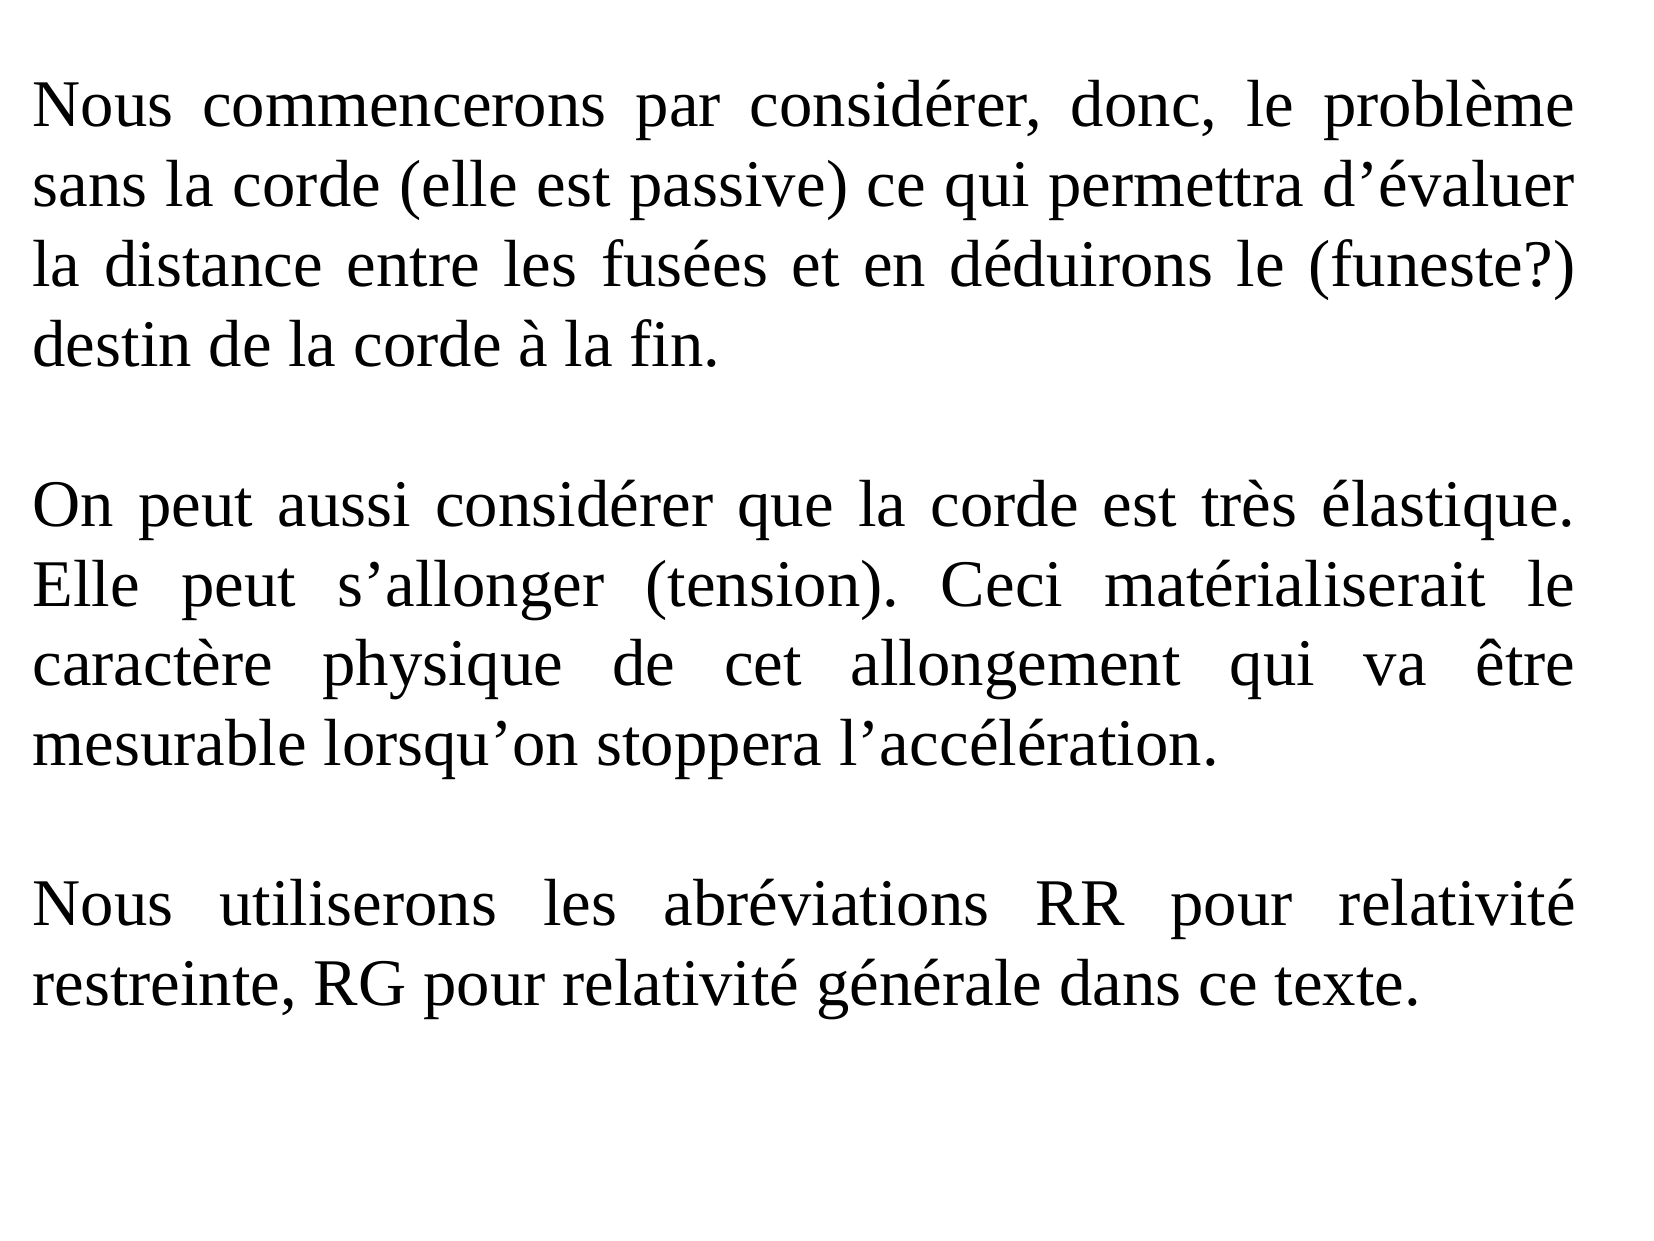

Nous commencerons par considérer, donc, le problème sans la corde (elle est passive) ce qui permettra d’évaluer la distance entre les fusées et en déduirons le (funeste?) destin de la corde à la fin.
On peut aussi considérer que la corde est très élastique. Elle peut s’allonger (tension). Ceci matérialiserait le caractère physique de cet allongement qui va être mesurable lorsqu’on stoppera l’accélération.
Nous utiliserons les abréviations RR pour relativité restreinte, RG pour relativité générale dans ce texte.